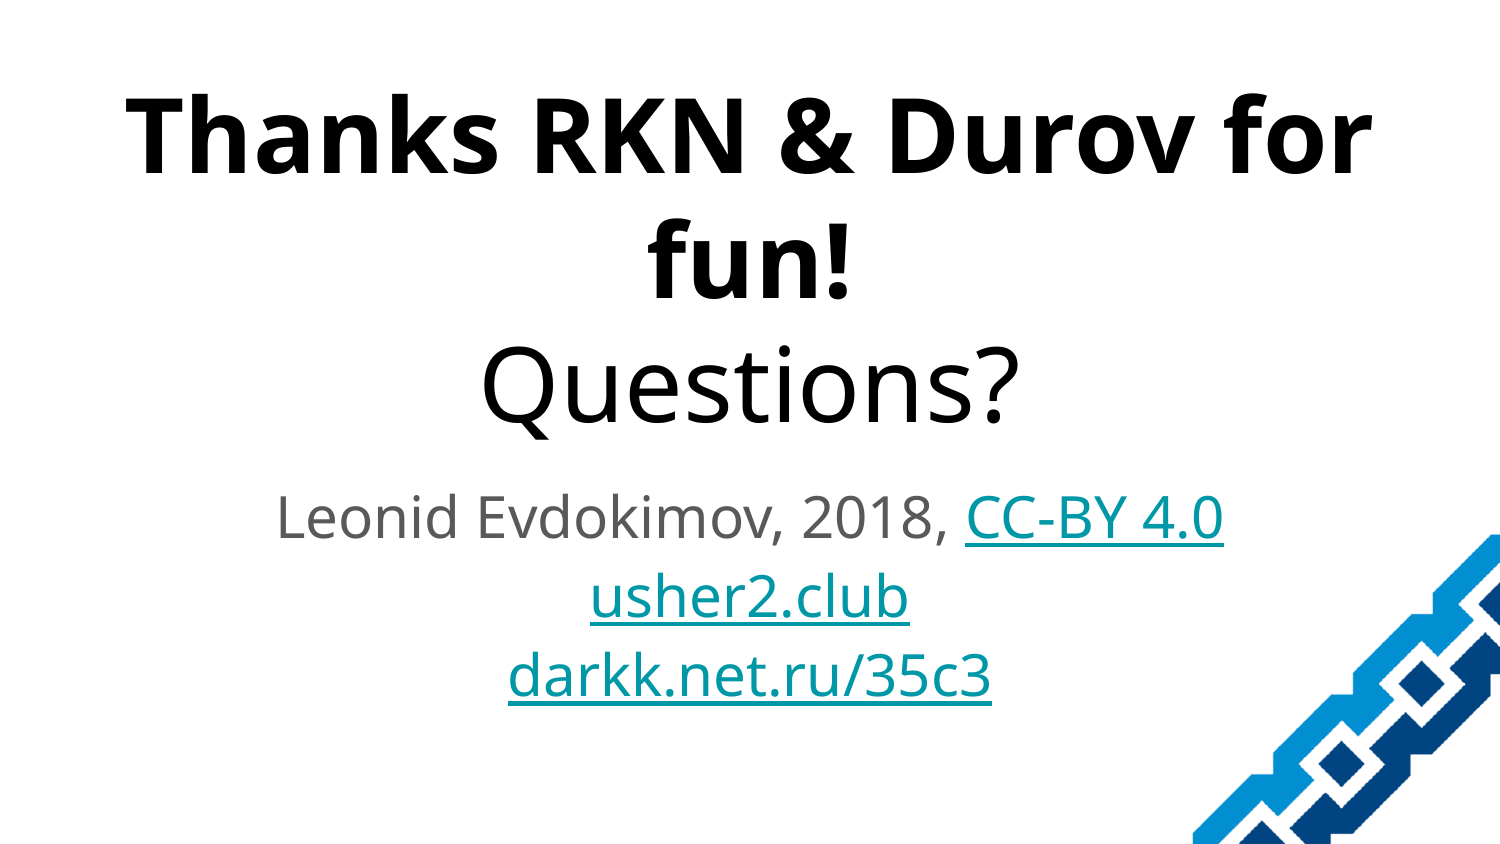

# Thanks RKN & Durov for fun! Questions?
Leonid Evdokimov, 2018, CC-BY 4.0
usher2.club
darkk.net.ru/35c3